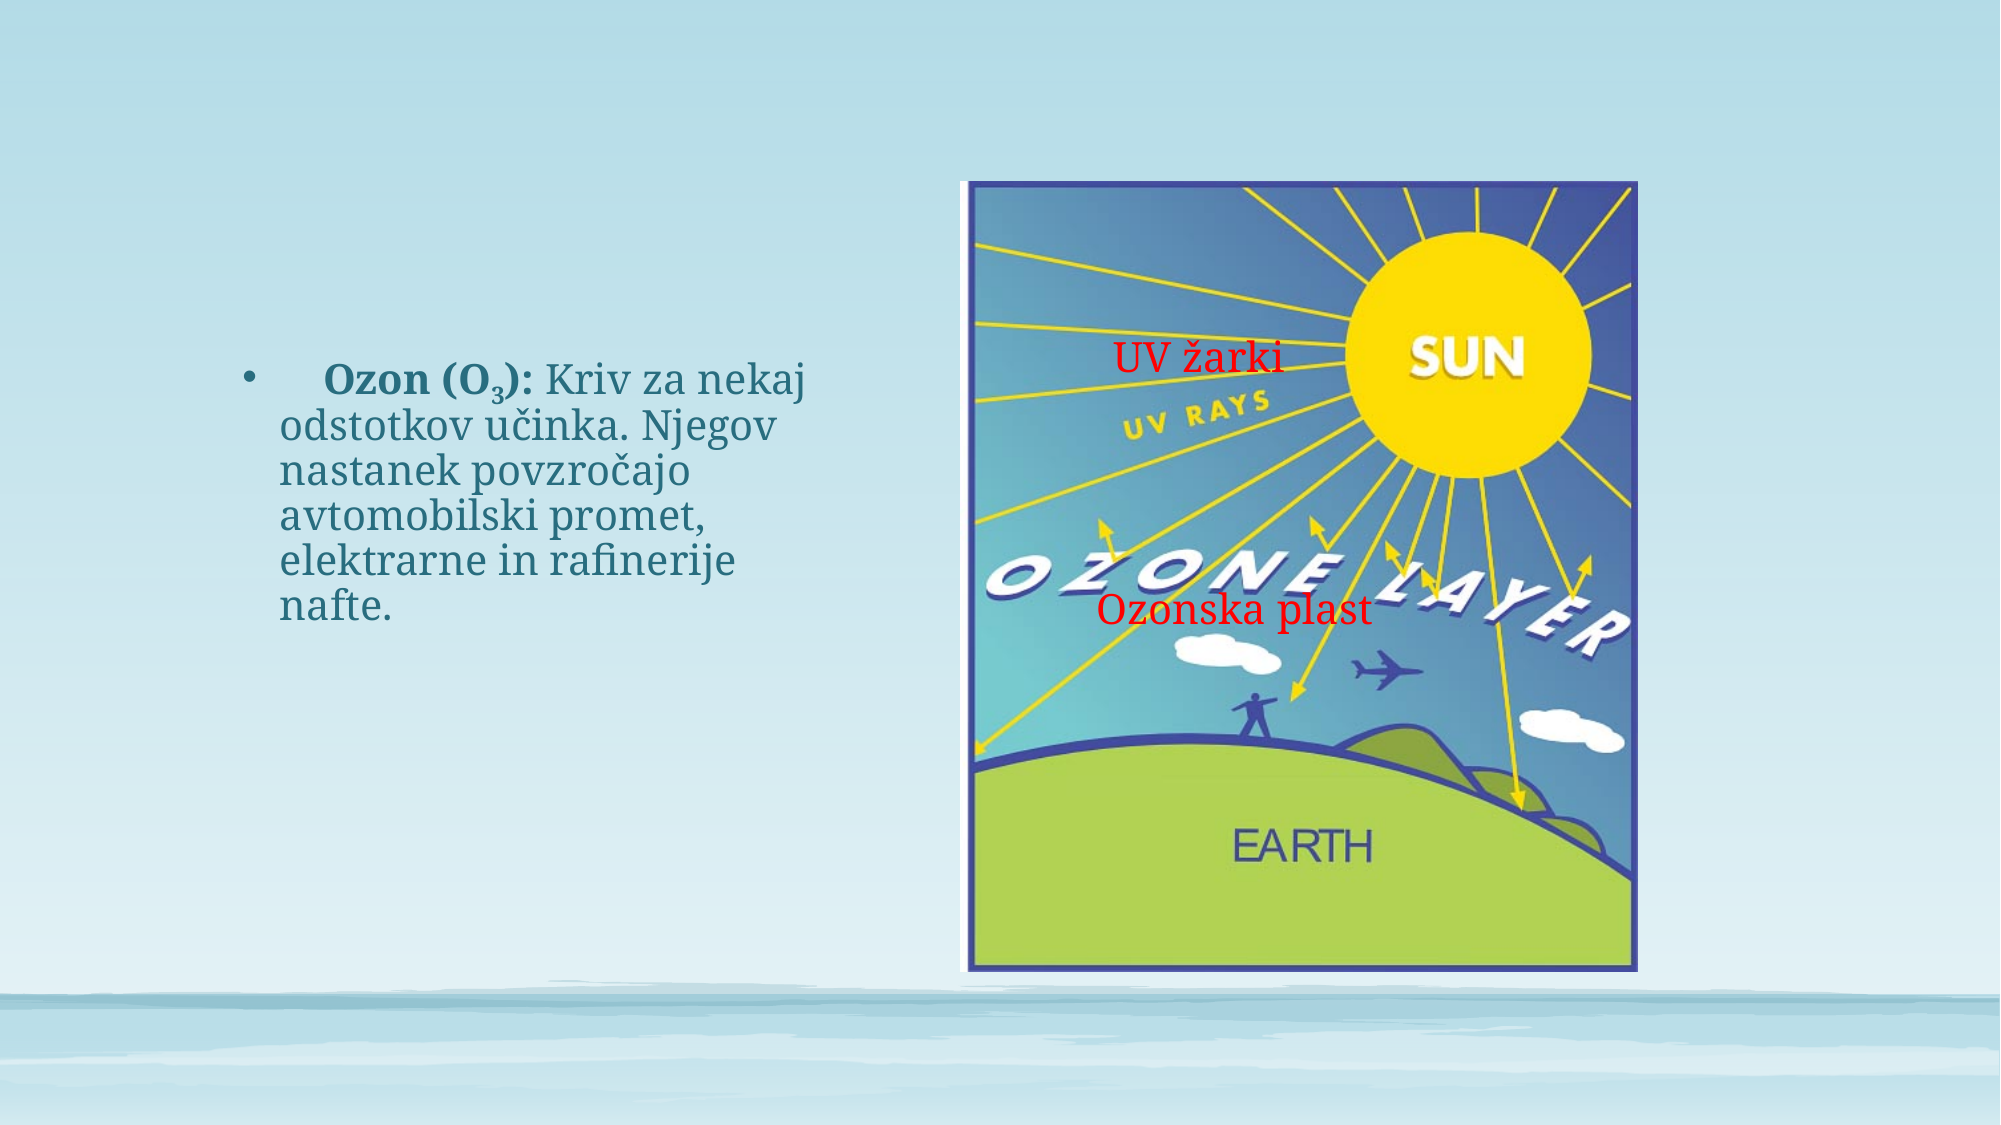

#
    Ozon (O3): Kriv za nekaj odstotkov učinka. Njegov nastanek povzročajo avtomobilski promet, elektrarne in rafinerije nafte.
UV žarki
Ozonska plast